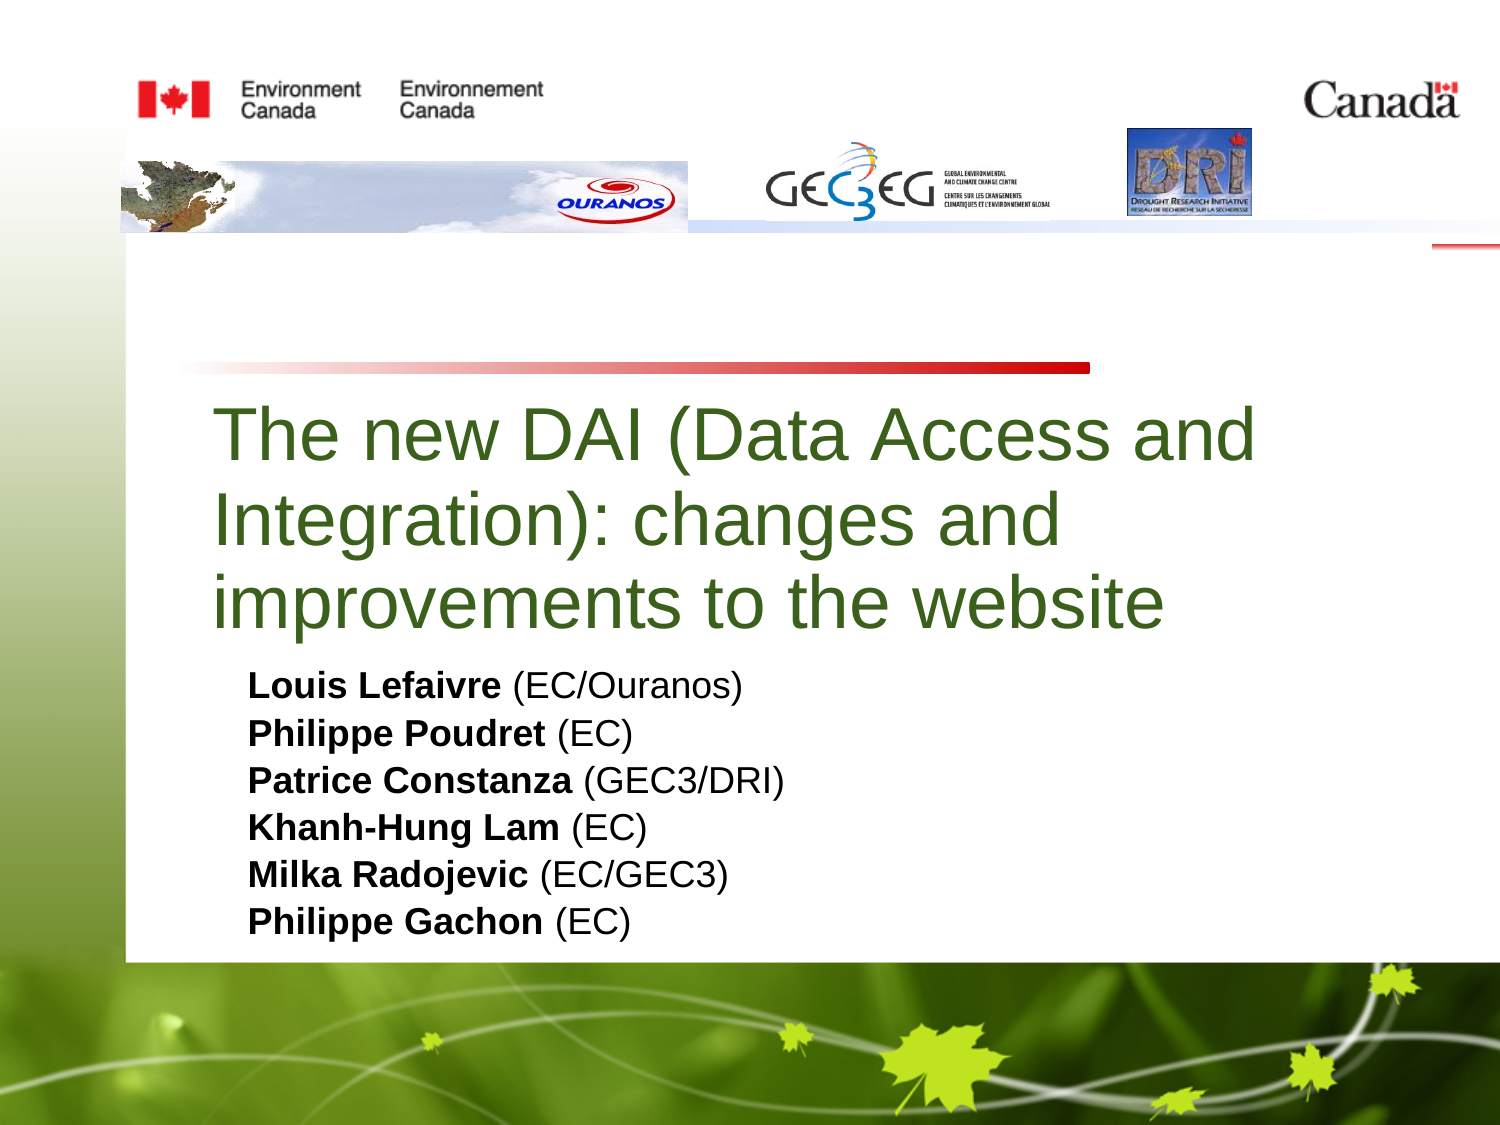

# The new DAI (Data Access and Integration): changes and improvements to the website
Louis Lefaivre (EC/Ouranos)
Philippe Poudret (EC)
Patrice Constanza (GEC3/DRI)
Khanh-Hung Lam (EC)
Milka Radojevic (EC/GEC3)
Philippe Gachon (EC)